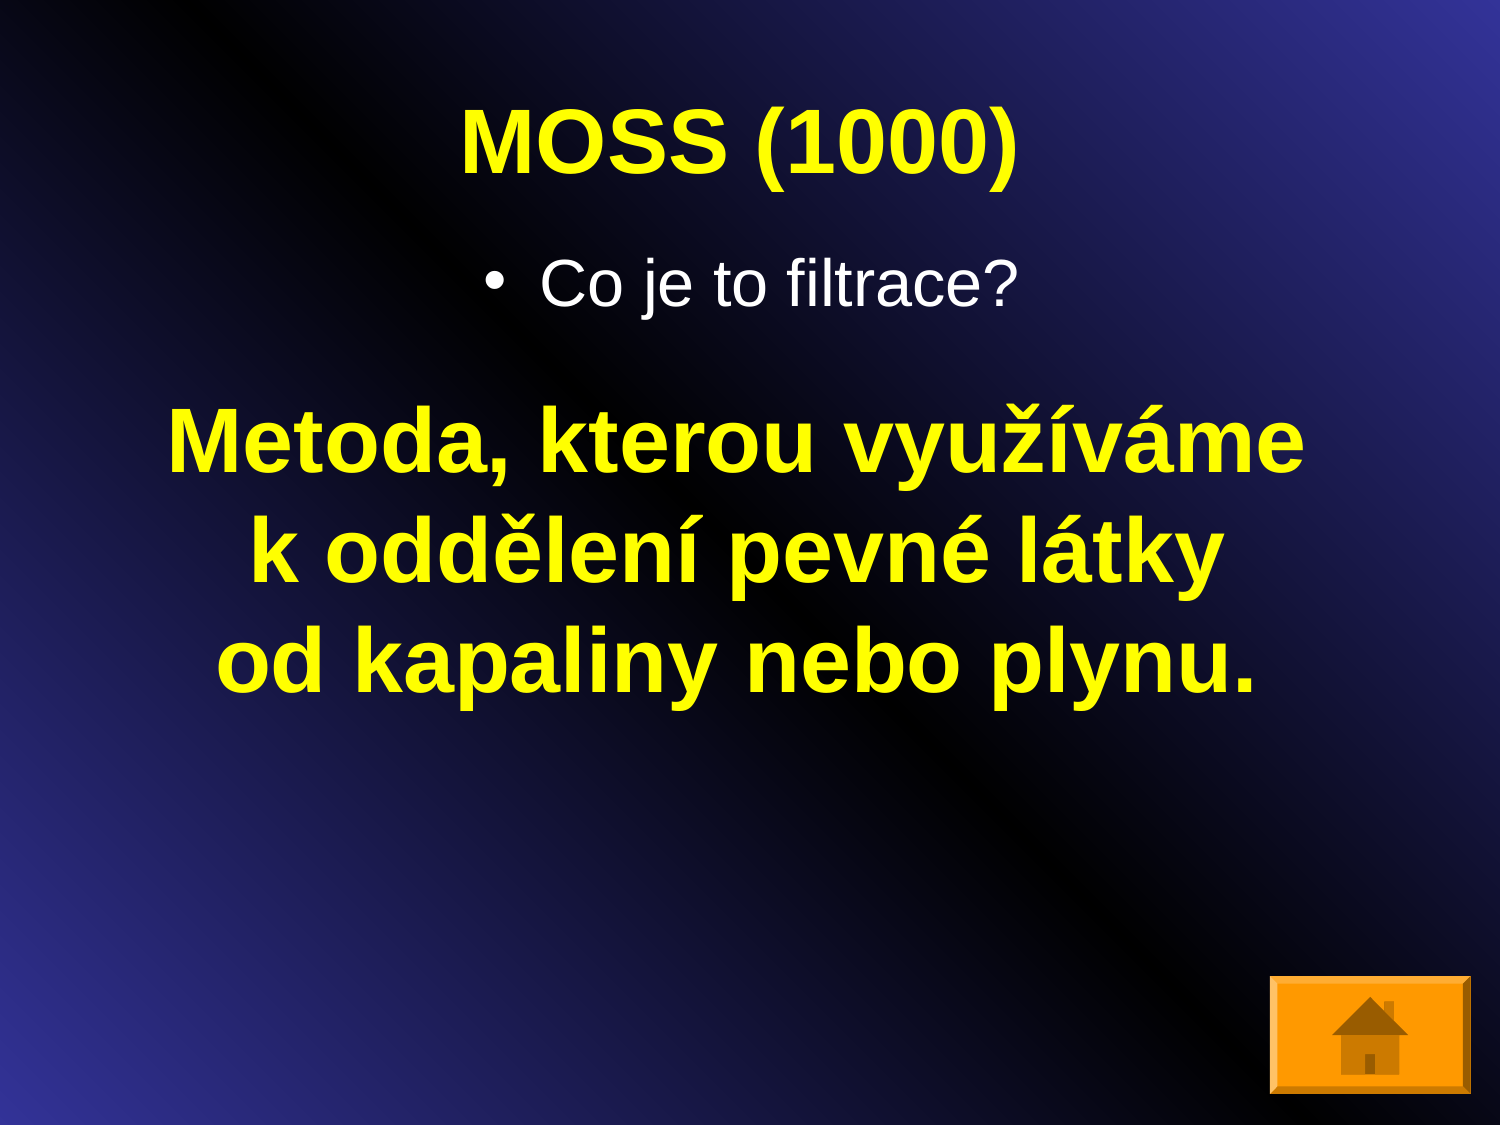

# MOSS (1000)
Co je to filtrace?
Metoda, kterou využíváme
k oddělení pevné látky
od kapaliny nebo plynu.